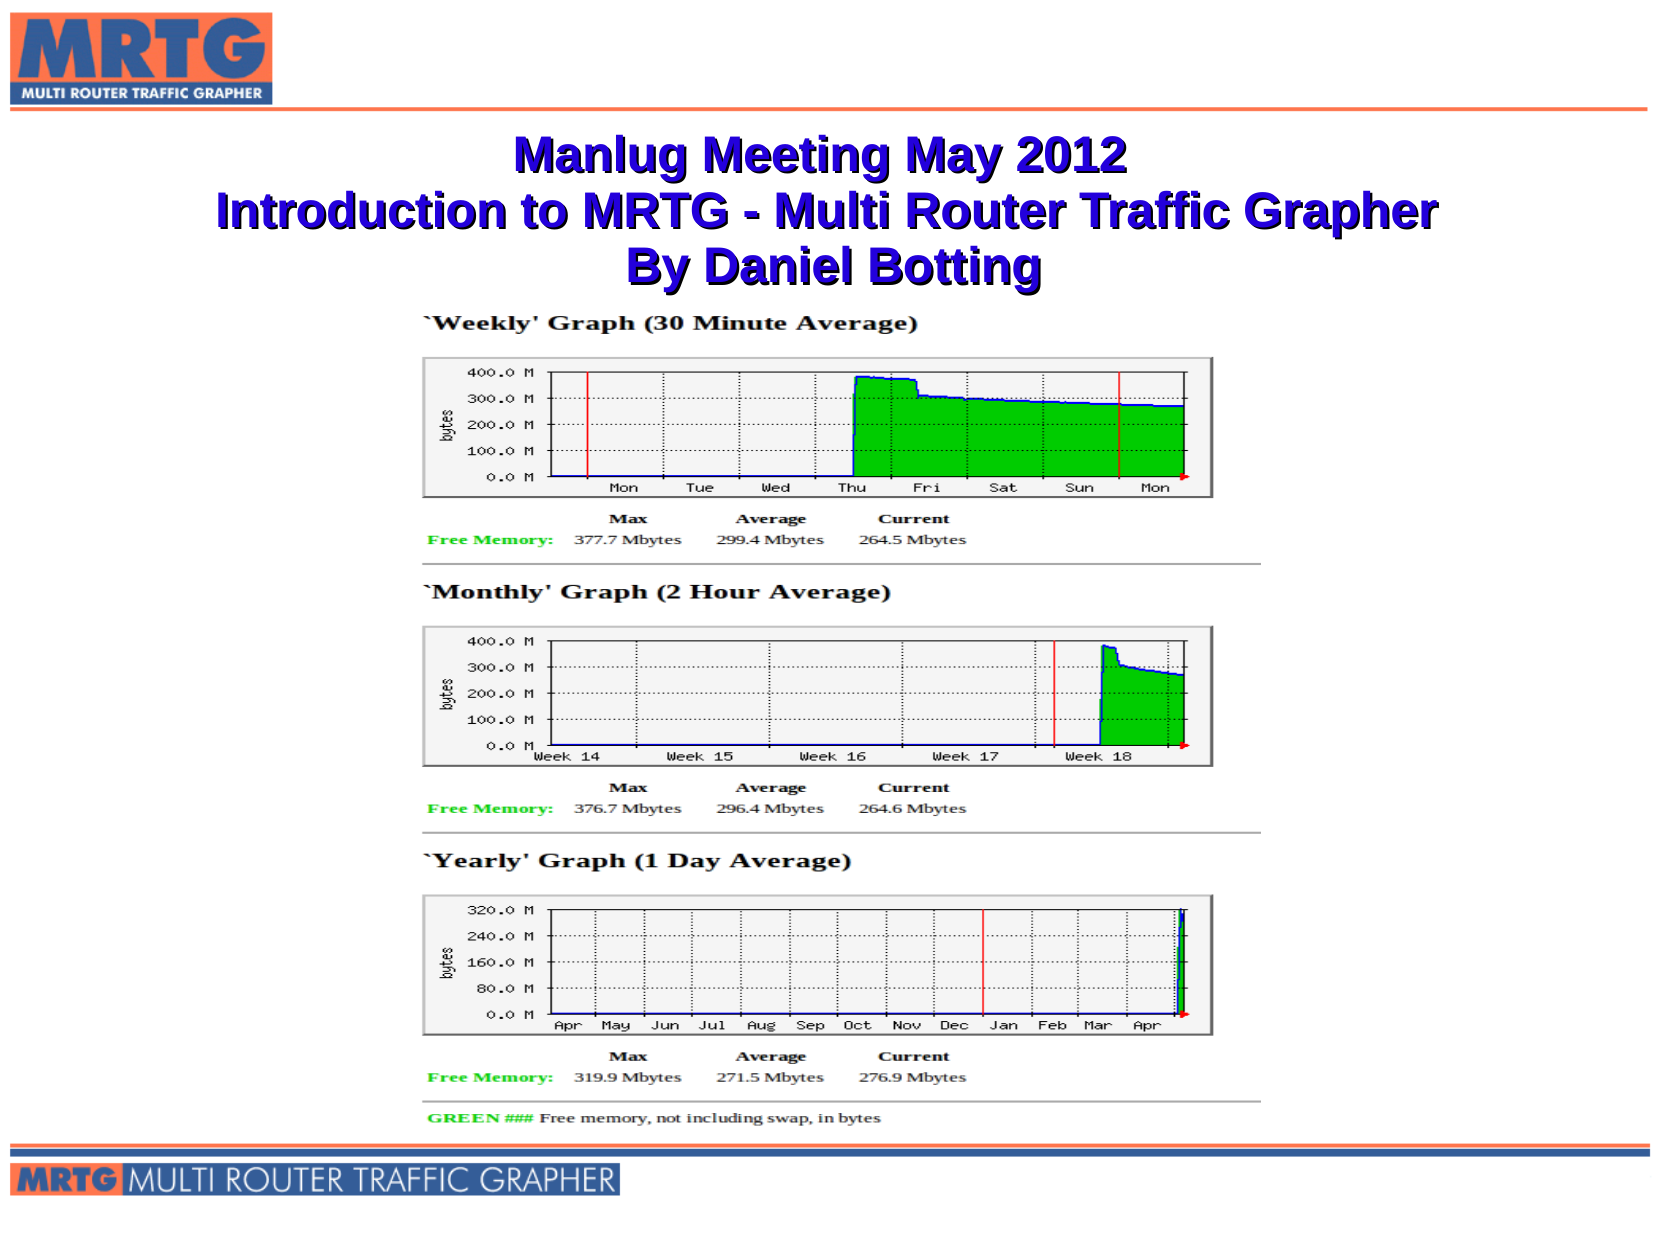

# Manlug Meeting May 2012 Introduction to MRTG - Multi Router Traffic Grapher By Daniel Botting